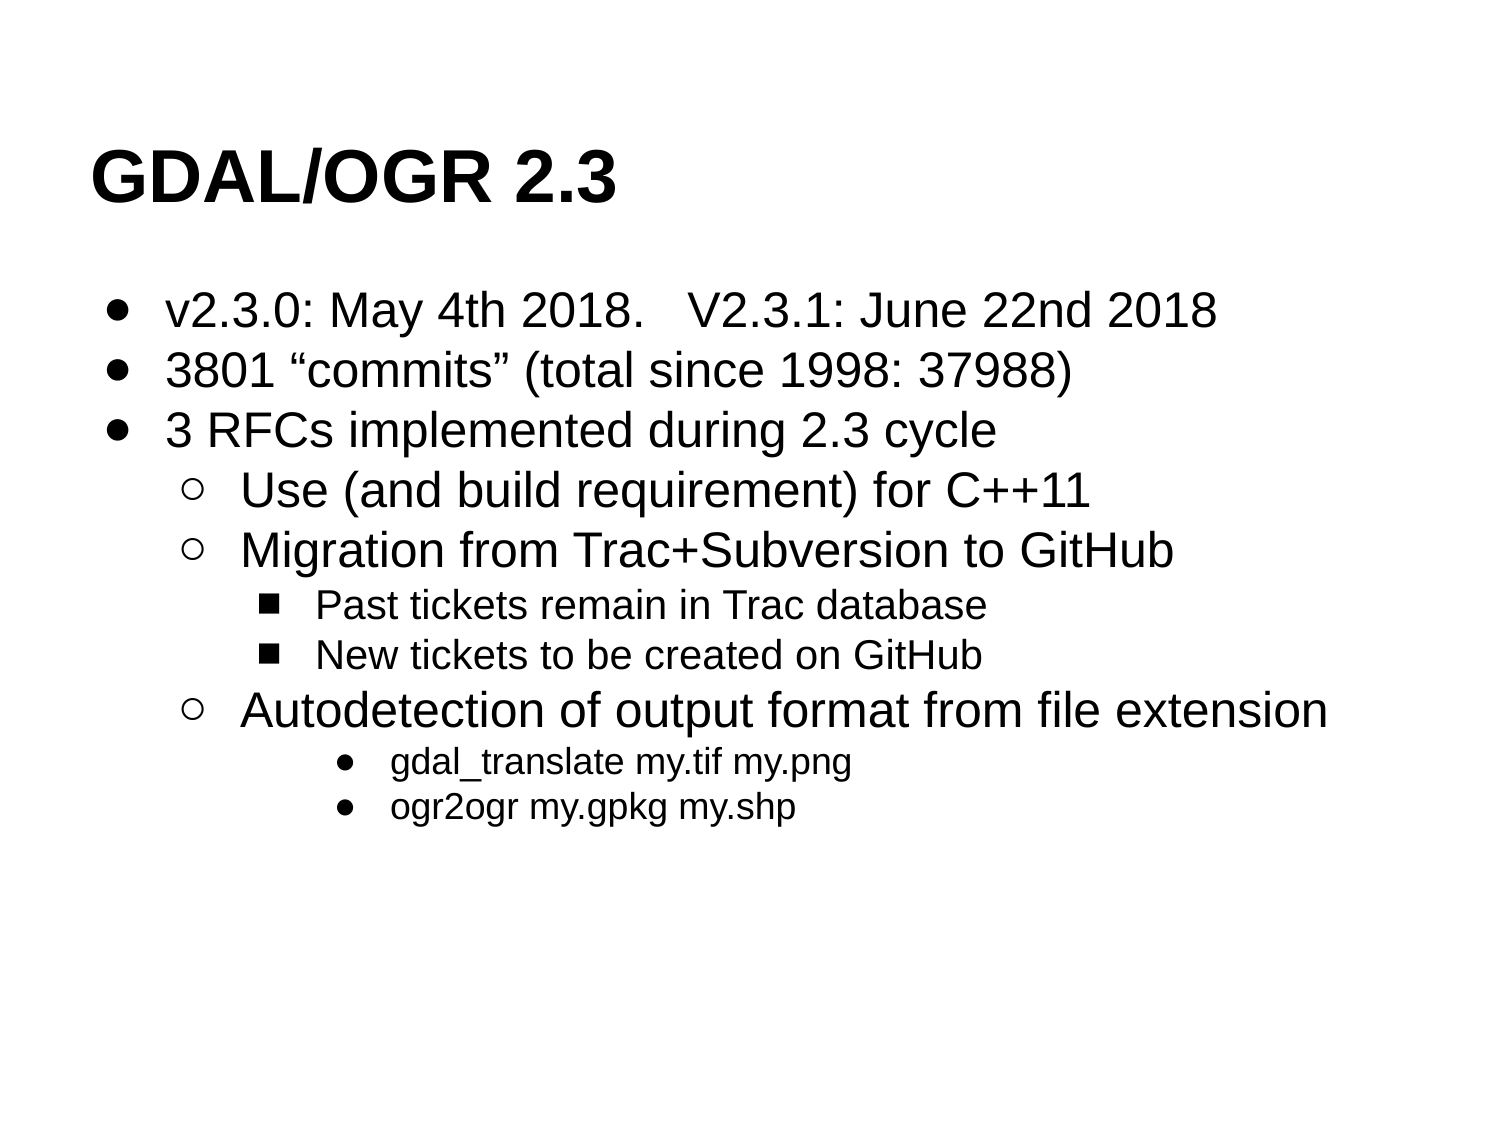

# GDAL/OGR 2.3
v2.3.0: May 4th 2018. V2.3.1: June 22nd 2018
3801 “commits” (total since 1998: 37988)
3 RFCs implemented during 2.3 cycle
Use (and build requirement) for C++11
Migration from Trac+Subversion to GitHub
Past tickets remain in Trac database
New tickets to be created on GitHub
Autodetection of output format from file extension
gdal_translate my.tif my.png
ogr2ogr my.gpkg my.shp